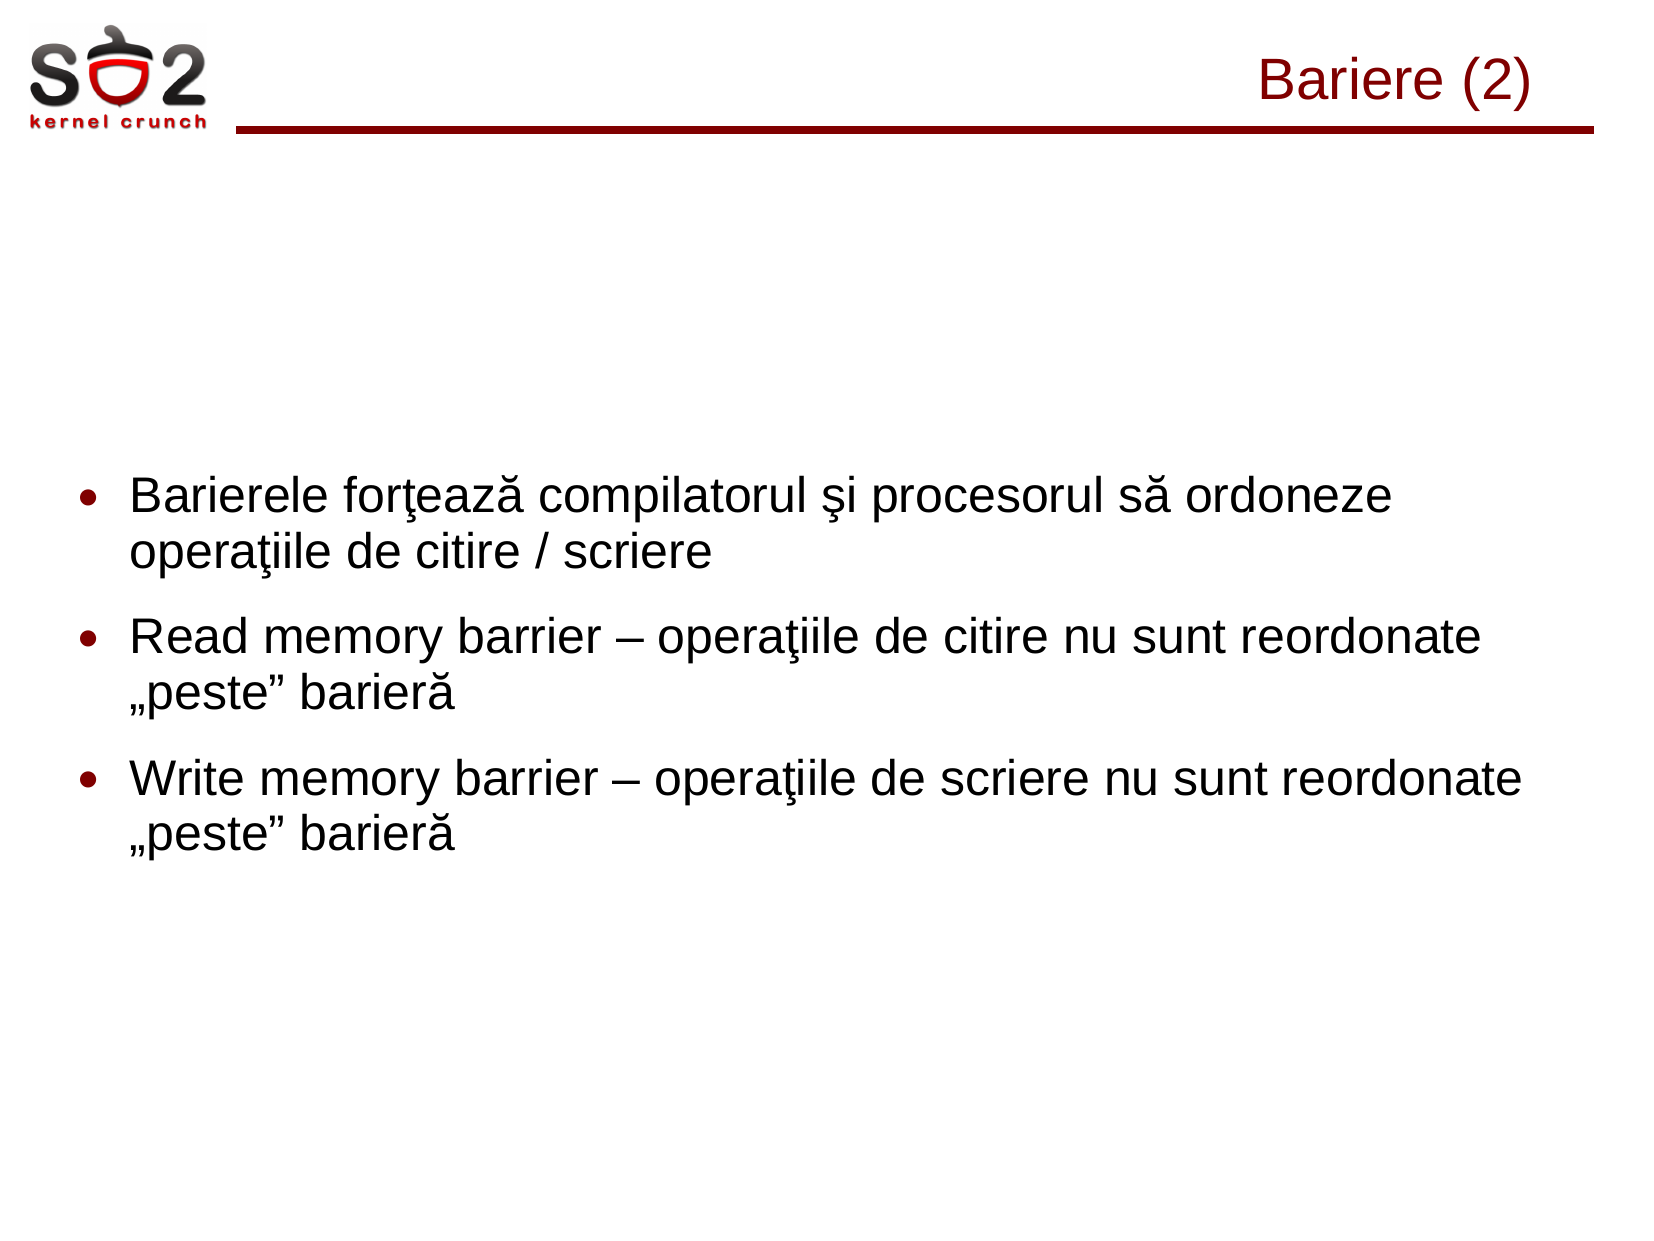

# Bariere (2)
Barierele forţează compilatorul şi procesorul să ordoneze operaţiile de citire / scriere
Read memory barrier – operaţiile de citire nu sunt reordonate „peste” barieră
Write memory barrier – operaţiile de scriere nu sunt reordonate „peste” barieră